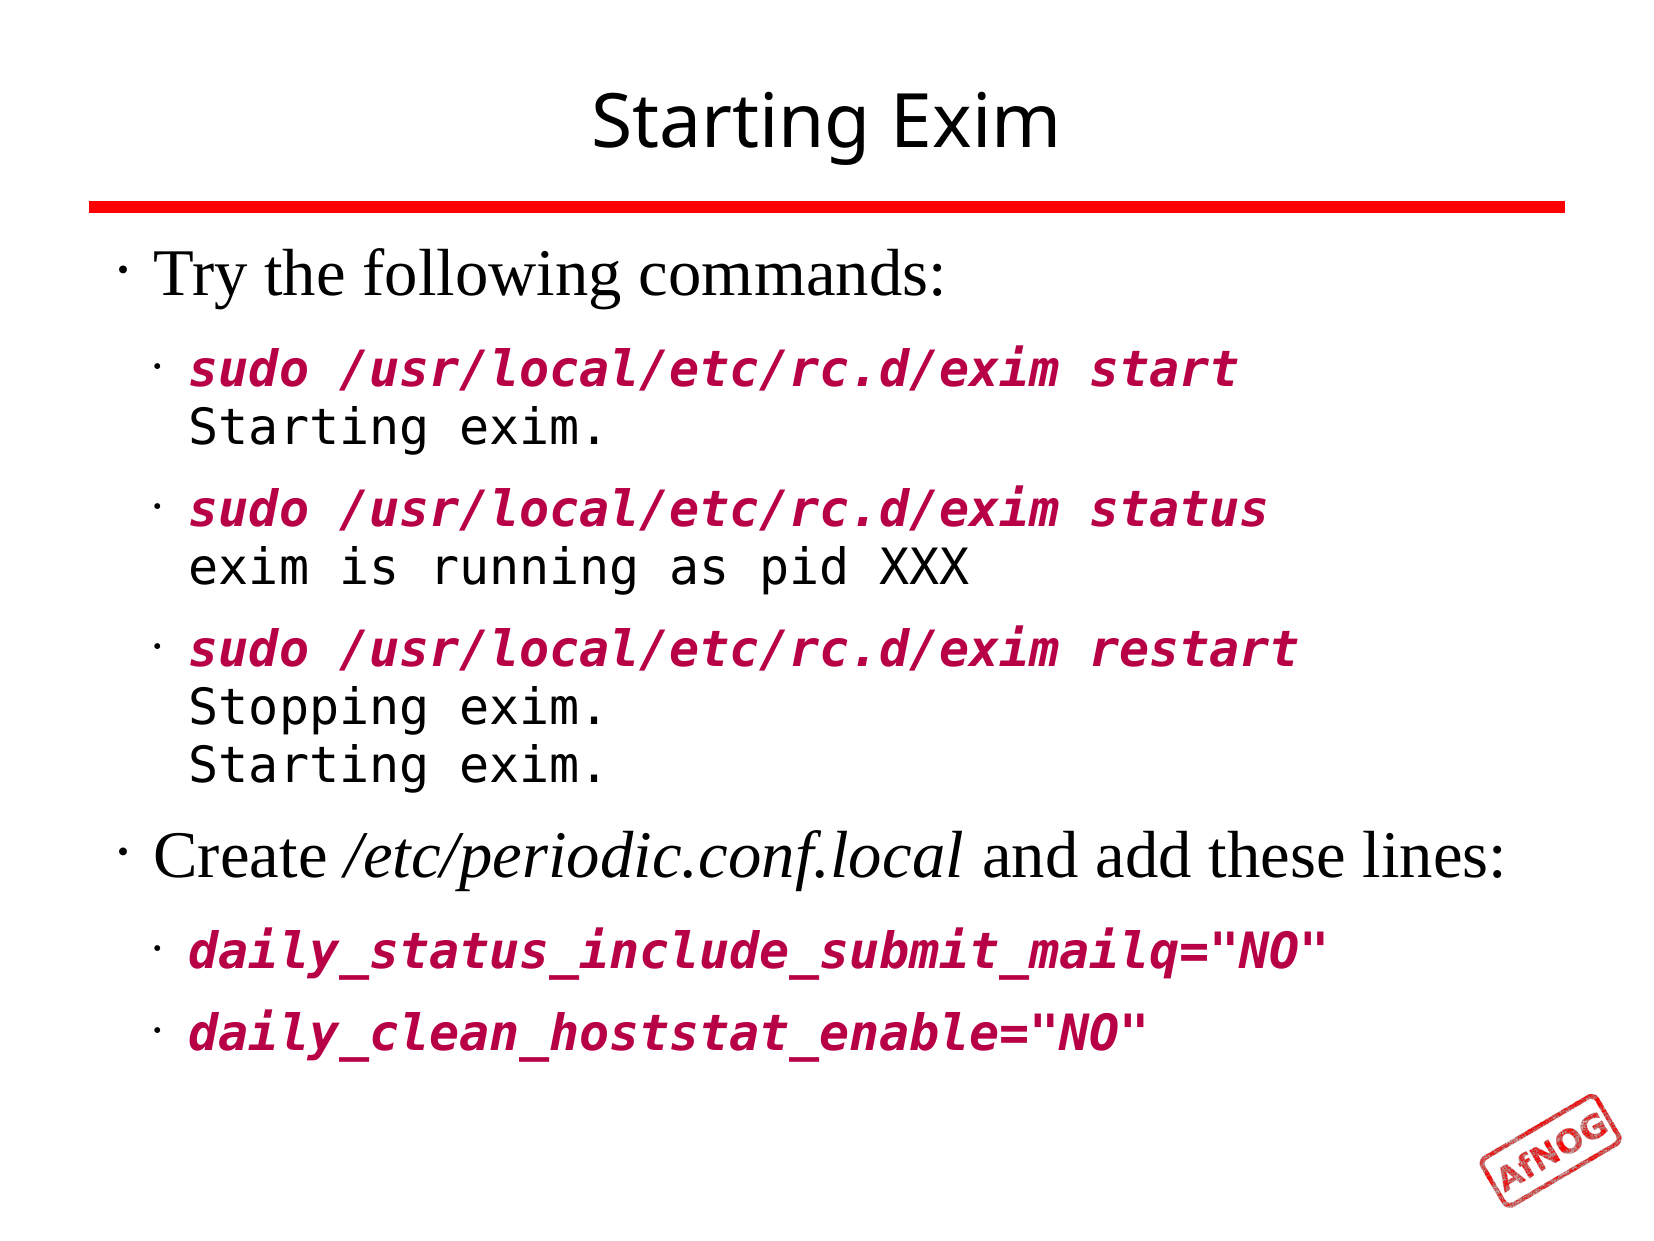

# Starting Exim
Try the following commands:
sudo /usr/local/etc/rc.d/exim start
Starting exim.
sudo /usr/local/etc/rc.d/exim status
exim is running as pid XXX
sudo /usr/local/etc/rc.d/exim restart
Stopping exim.
Starting exim.
Create /etc/periodic.conf.local and add these lines:
daily_status_include_submit_mailq="NO"
daily_clean_hoststat_enable="NO"